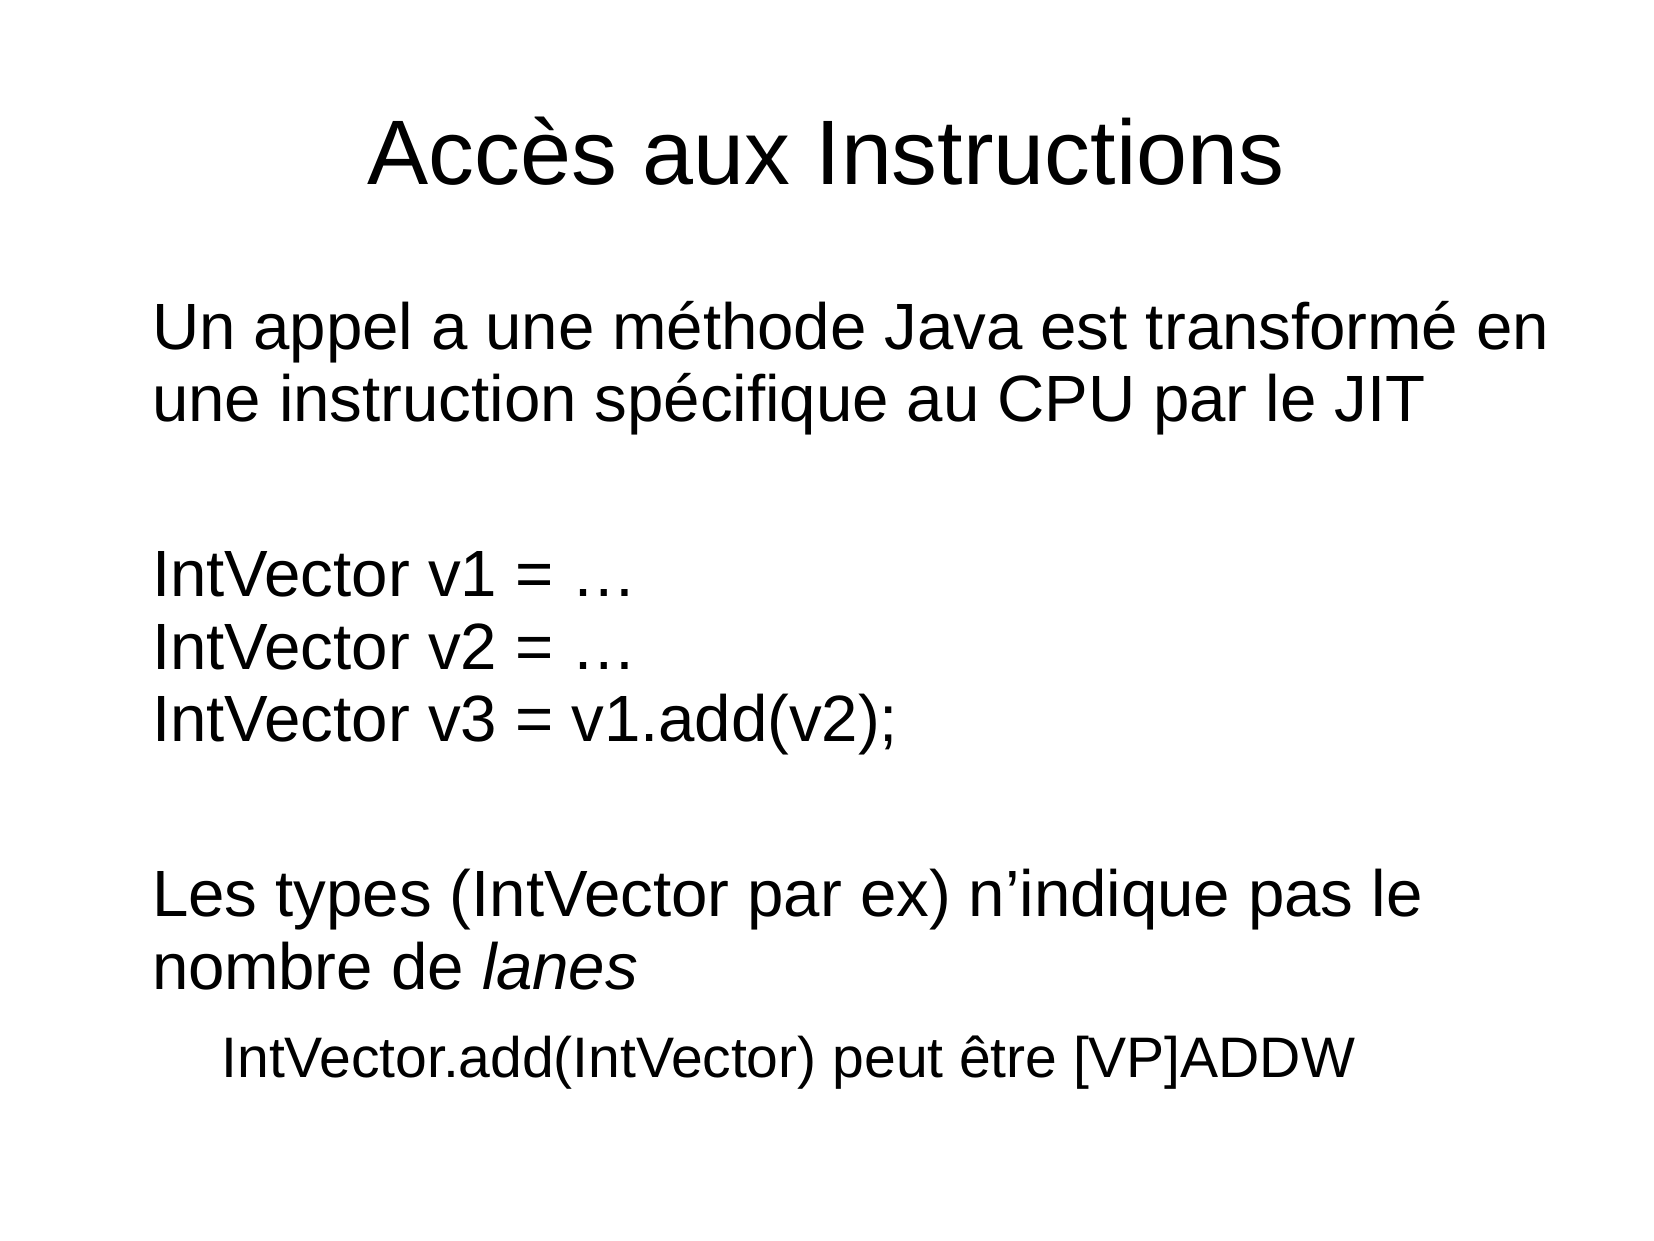

# Accès aux Instructions
Un appel a une méthode Java est transformé en une instruction spécifique au CPU par le JIT
IntVector v1 = …
IntVector v2 = …
IntVector v3 = v1.add(v2);
Les types (IntVector par ex) n’indique pas le nombre de lanes
IntVector.add(IntVector) peut être [VP]ADDW